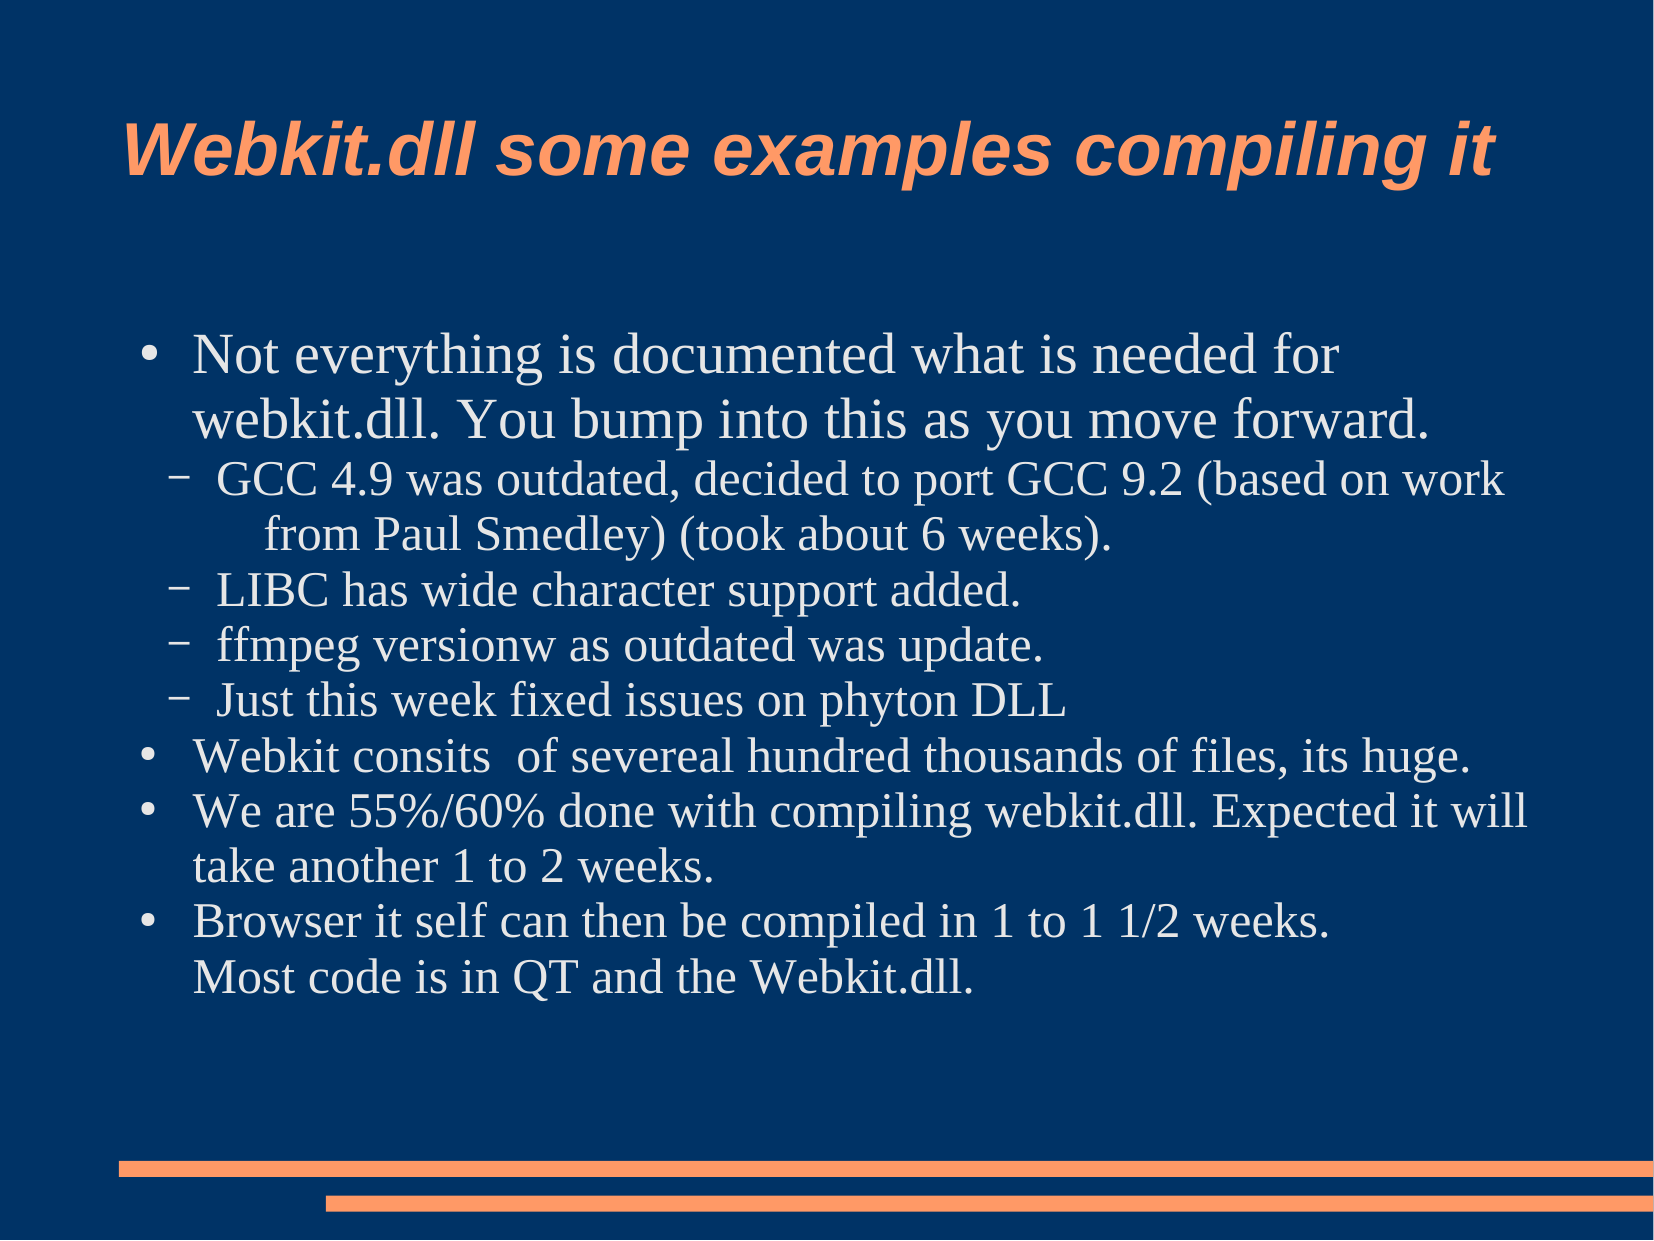

# Webkit.dll some examples compiling it
Not everything is documented what is needed for webkit.dll. You bump into this as you move forward.
GCC 4.9 was outdated, decided to port GCC 9.2 (based on work from Paul Smedley) (took about 6 weeks).
LIBC has wide character support added.
ffmpeg versionw as outdated was update.
Just this week fixed issues on phyton DLL
Webkit consits of severeal hundred thousands of files, its huge.
We are 55%/60% done with compiling webkit.dll. Expected it will take another 1 to 2 weeks.
Browser it self can then be compiled in 1 to 1 1/2 weeks.
Most code is in QT and the Webkit.dll.